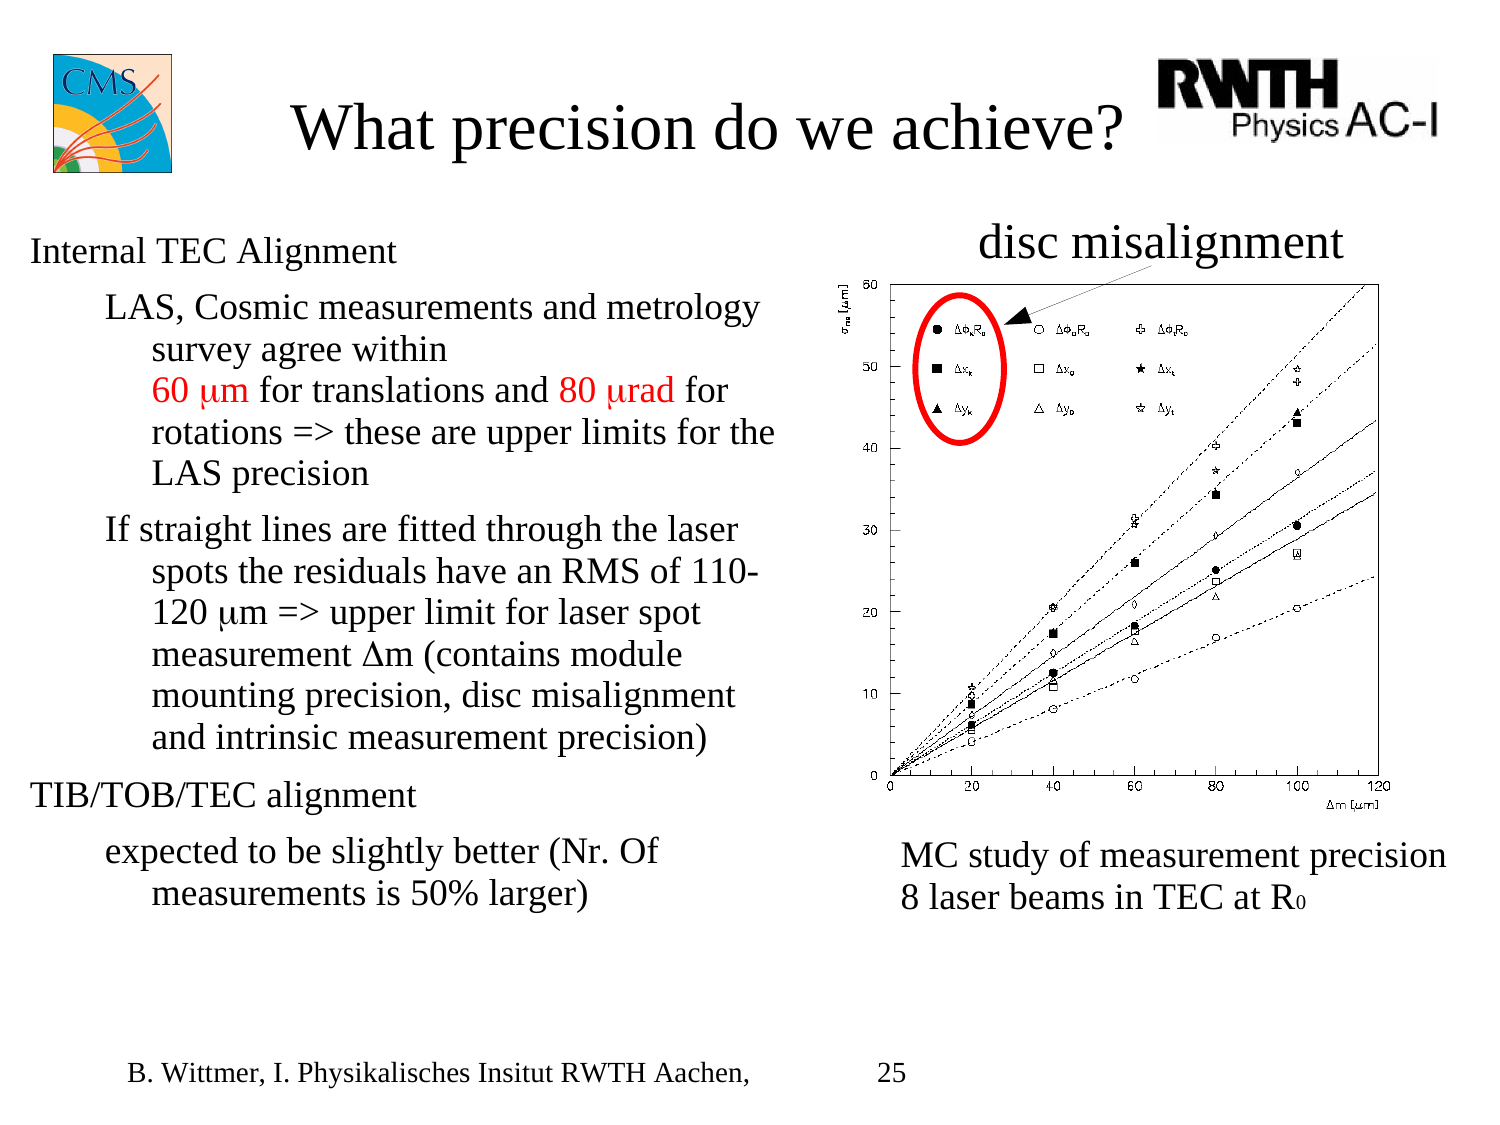

# What precision do we achieve?
disc misalignment
Internal TEC Alignment
LAS, Cosmic measurements and metrology survey agree within
60 mm for translations and 80 mrad for rotations => these are upper limits for the LAS precision
If straight lines are fitted through the laser spots the residuals have an RMS of 110-120 mm => upper limit for laser spot measurement Dm (contains module mounting precision, disc misalignment and intrinsic measurement precision)
TIB/TOB/TEC alignment
expected to be slightly better (Nr. Of measurements is 50% larger)
MC study of measurement precision
8 laser beams in TEC at R0